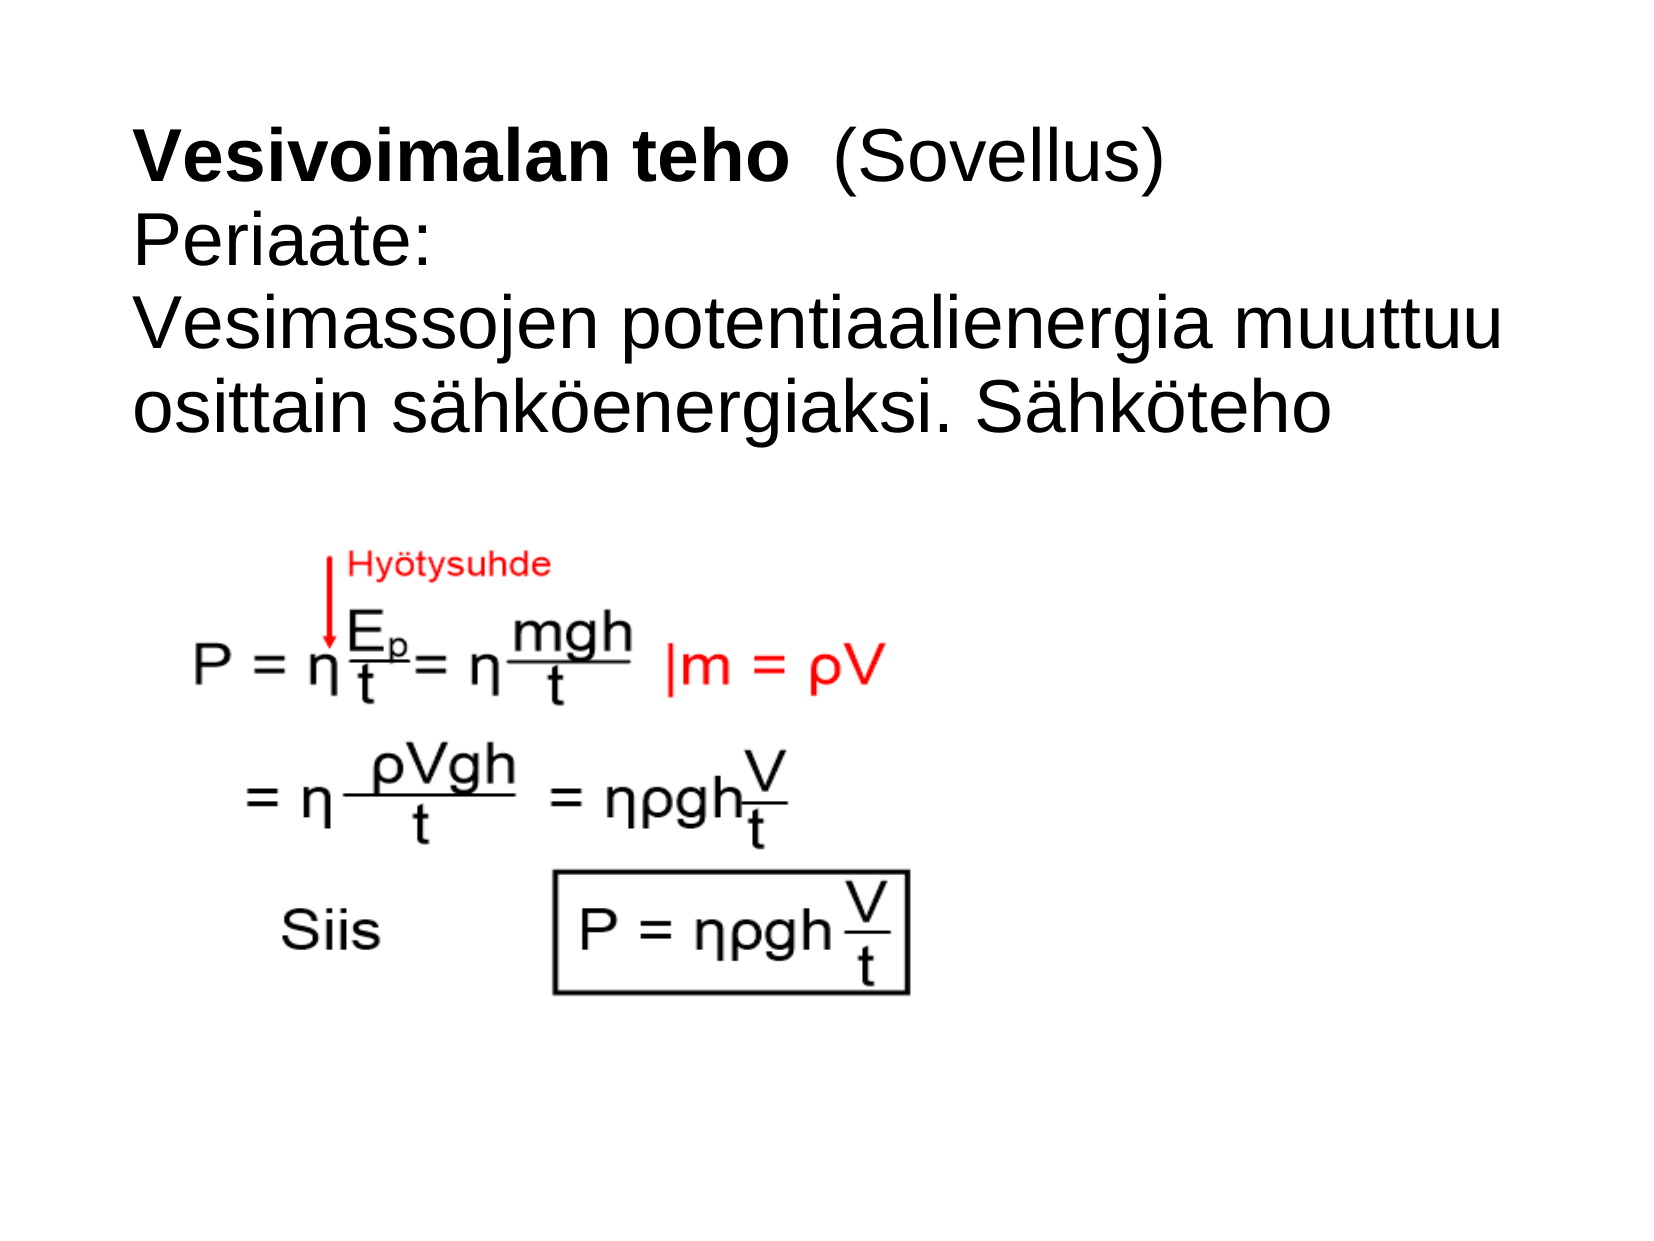

Vesivoimalan teho (Sovellus)
Periaate:
Vesimassojen potentiaalienergia muuttuu osittain sähköenergiaksi. Sähköteho